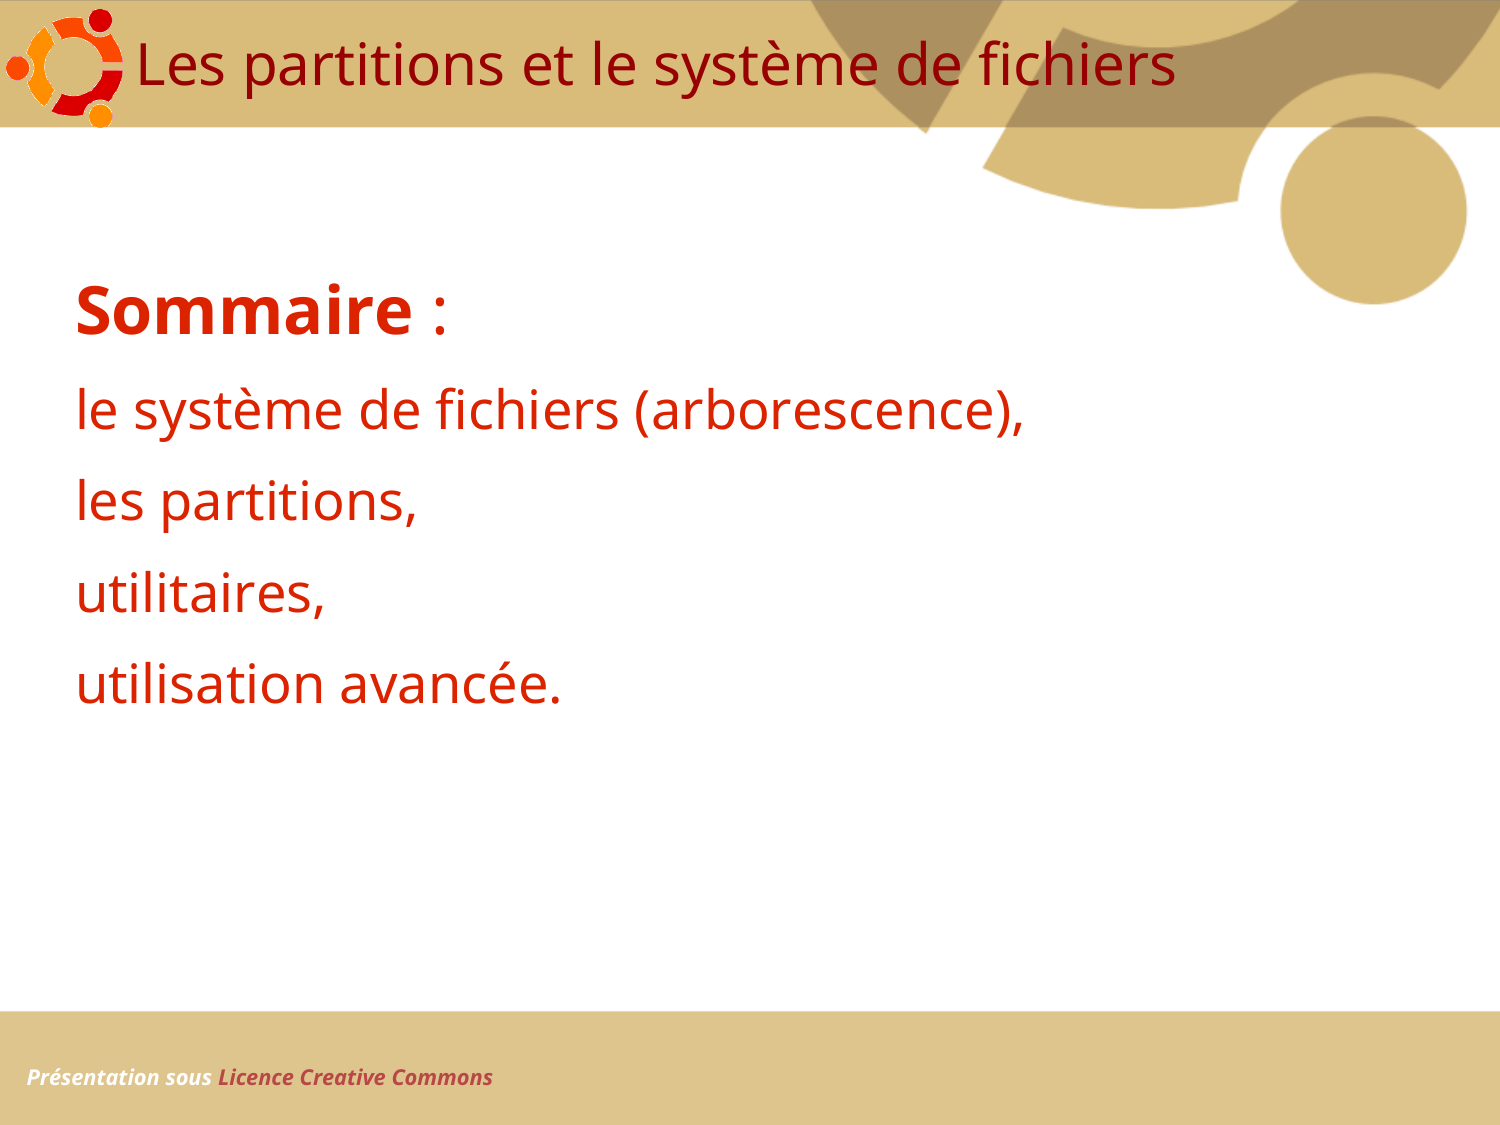

# Les partitions et le système de fichiers
Sommaire :
le système de fichiers (arborescence),
les partitions,
utilitaires,
utilisation avancée.